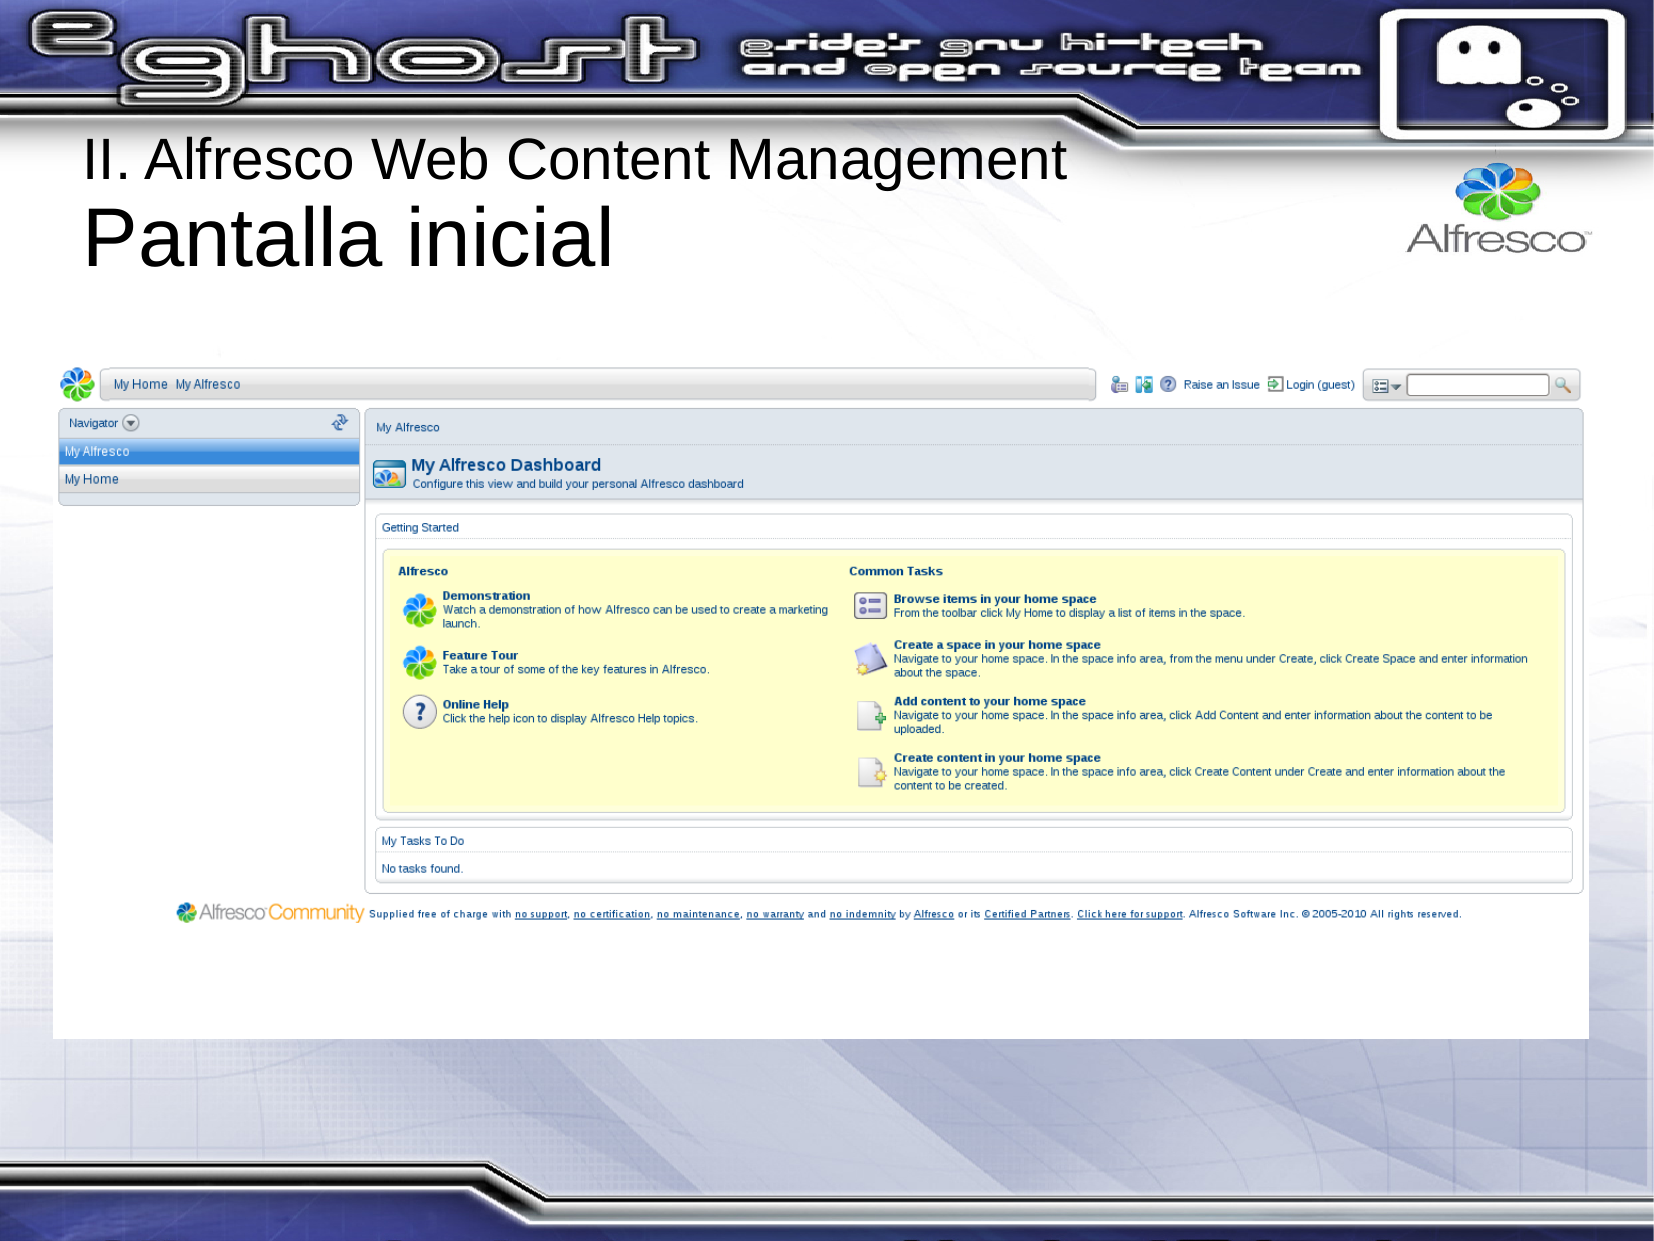

# II. Alfresco Web Content Management Pantalla inicial